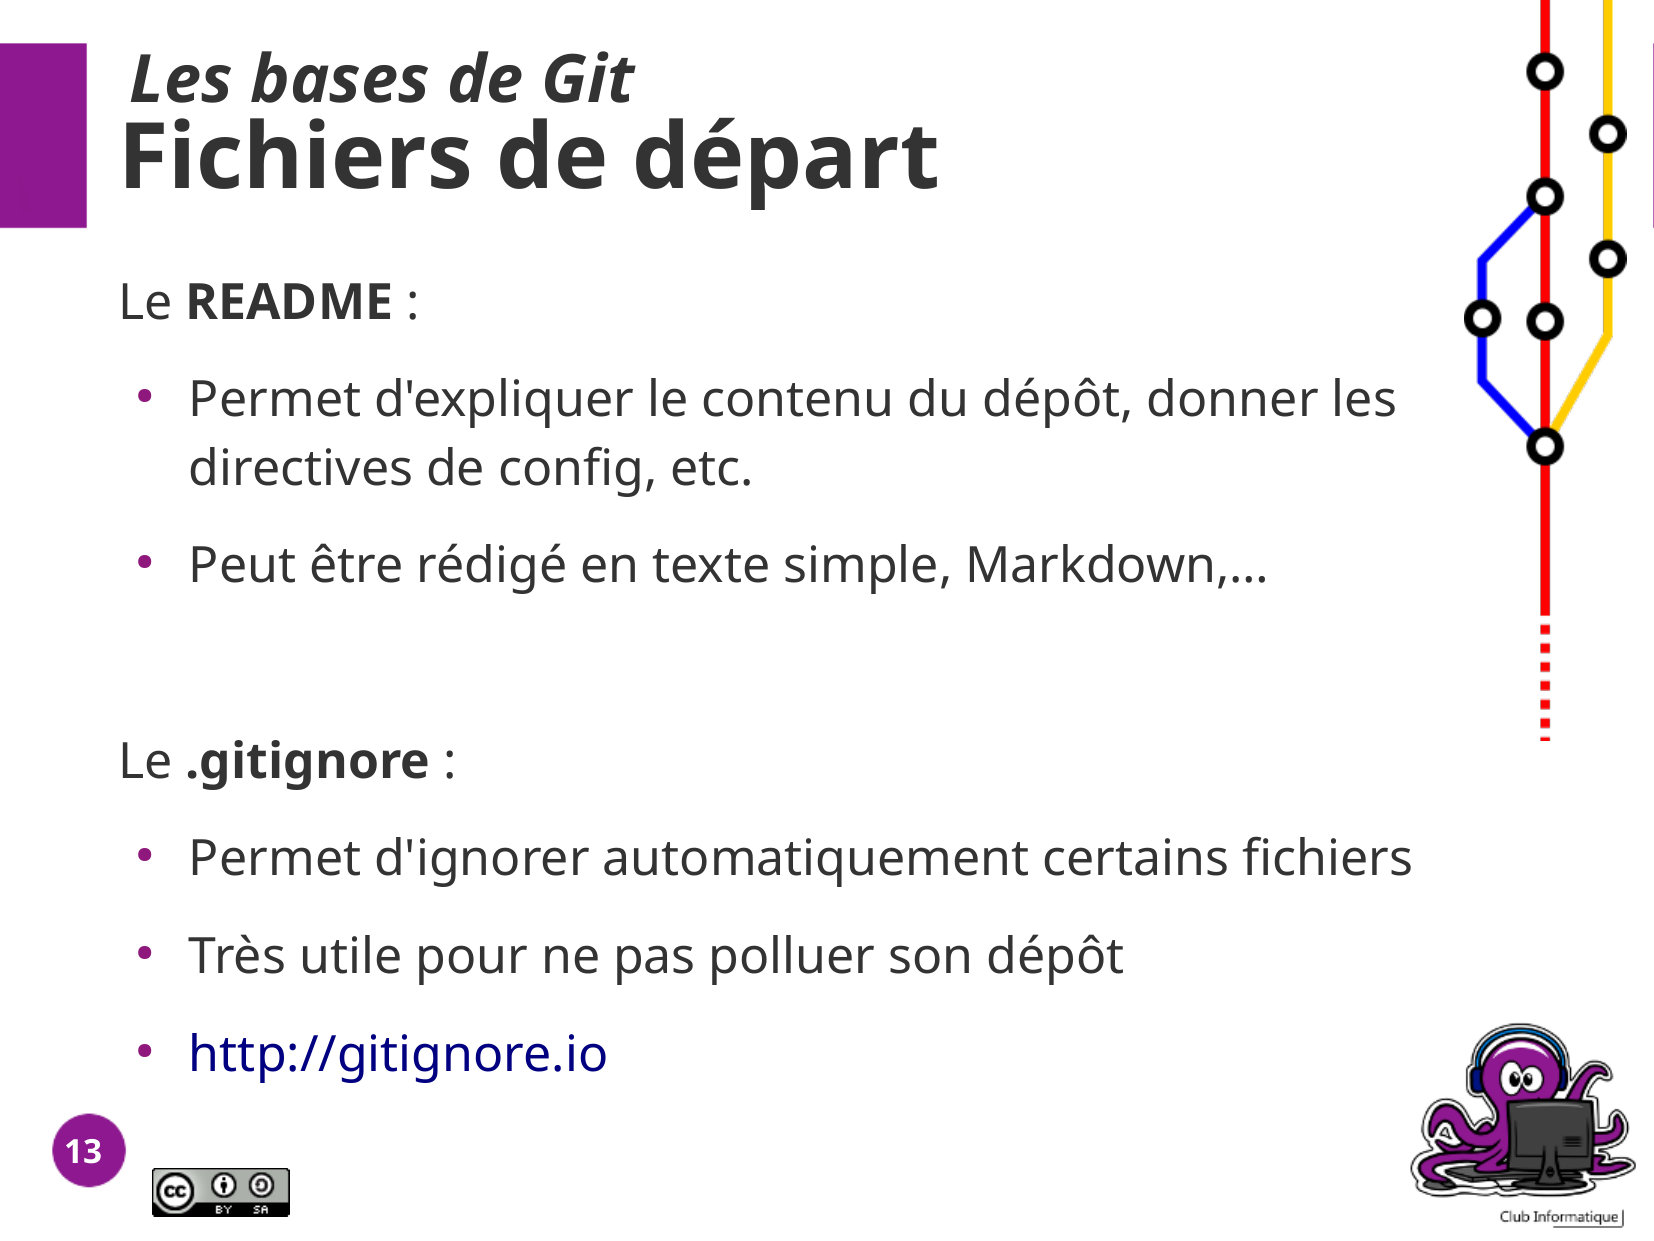

Les bases de Git
Fichiers de départ
# Le README :
Permet d'expliquer le contenu du dépôt, donner les directives de config, etc.
Peut être rédigé en texte simple, Markdown,…
Le .gitignore :
Permet d'ignorer automatiquement certains fichiers
Très utile pour ne pas polluer son dépôt
http://gitignore.io
13